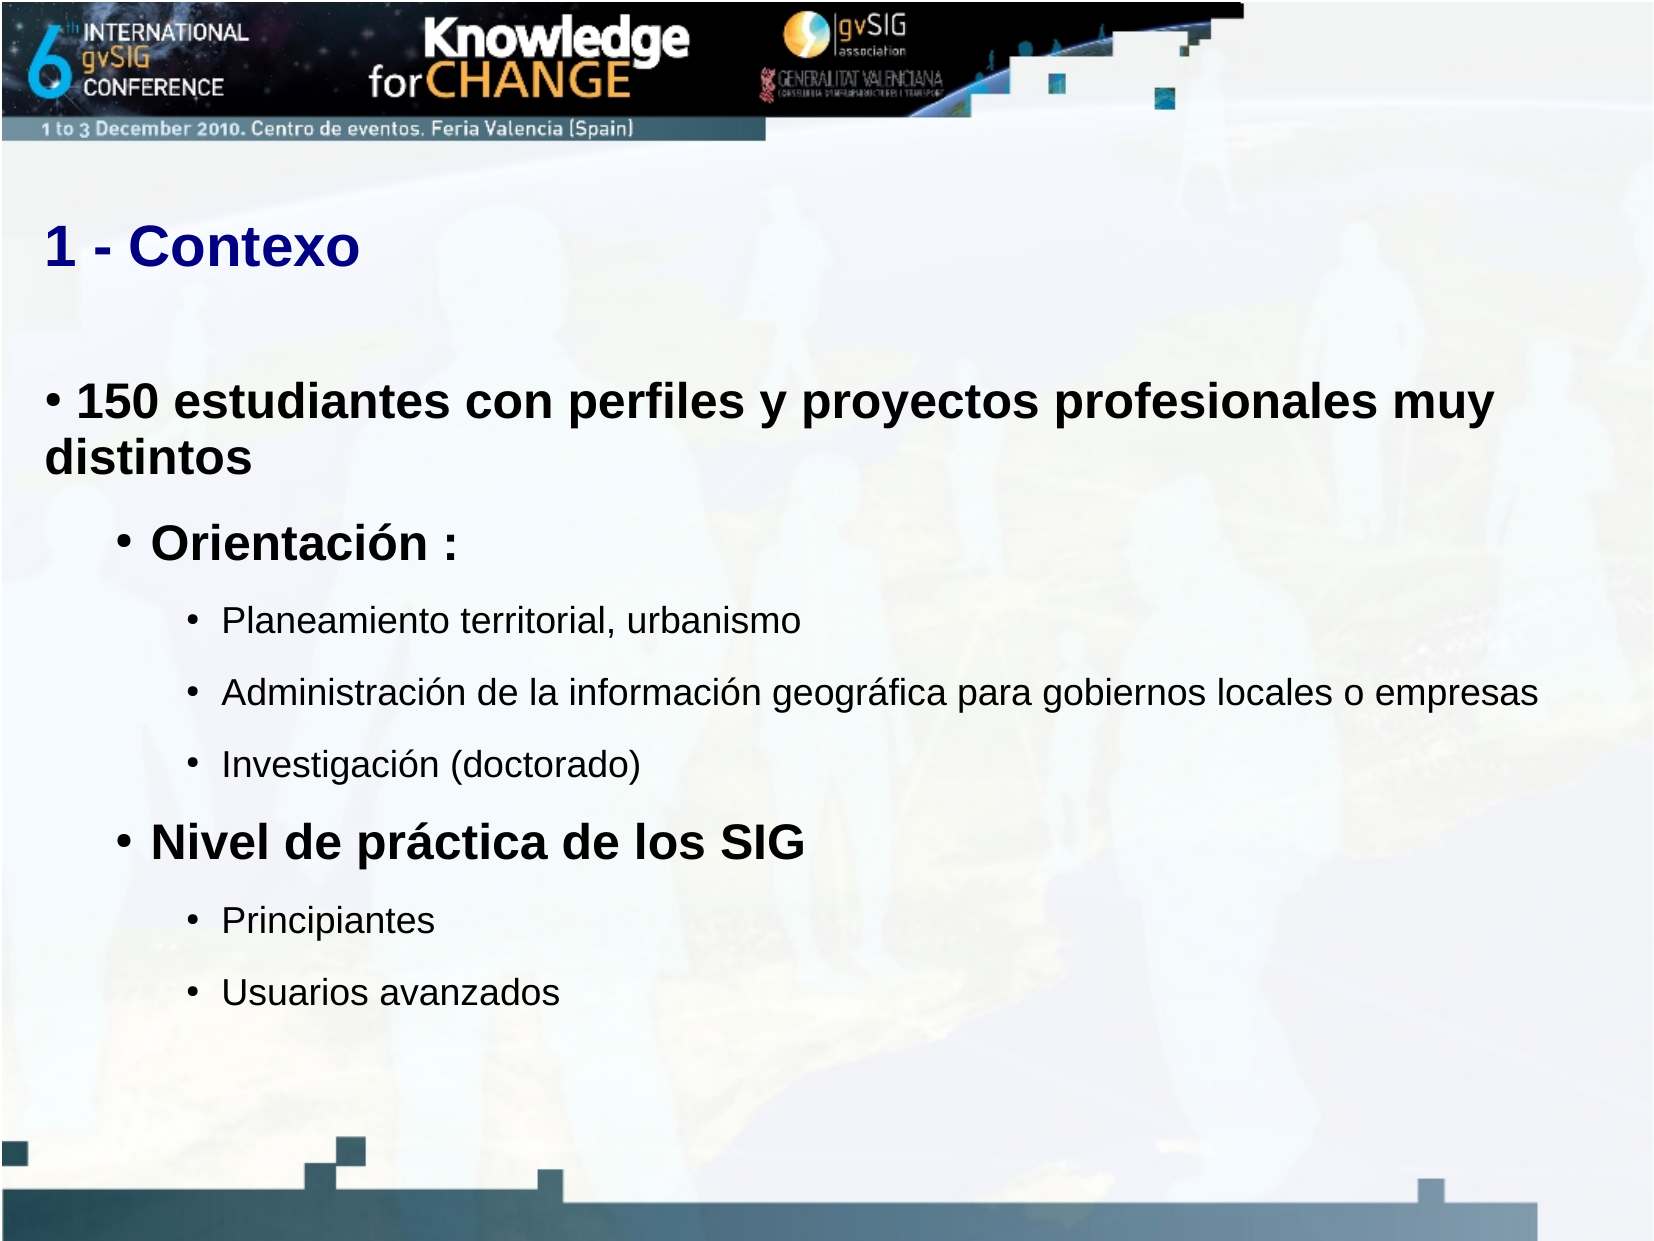

1 - Contexo
 150 estudiantes con perfiles y proyectos profesionales muy distintos
Orientación :
Planeamiento territorial, urbanismo
Administración de la información geográfica para gobiernos locales o empresas
Investigación (doctorado)
Nivel de práctica de los SIG
Principiantes
Usuarios avanzados